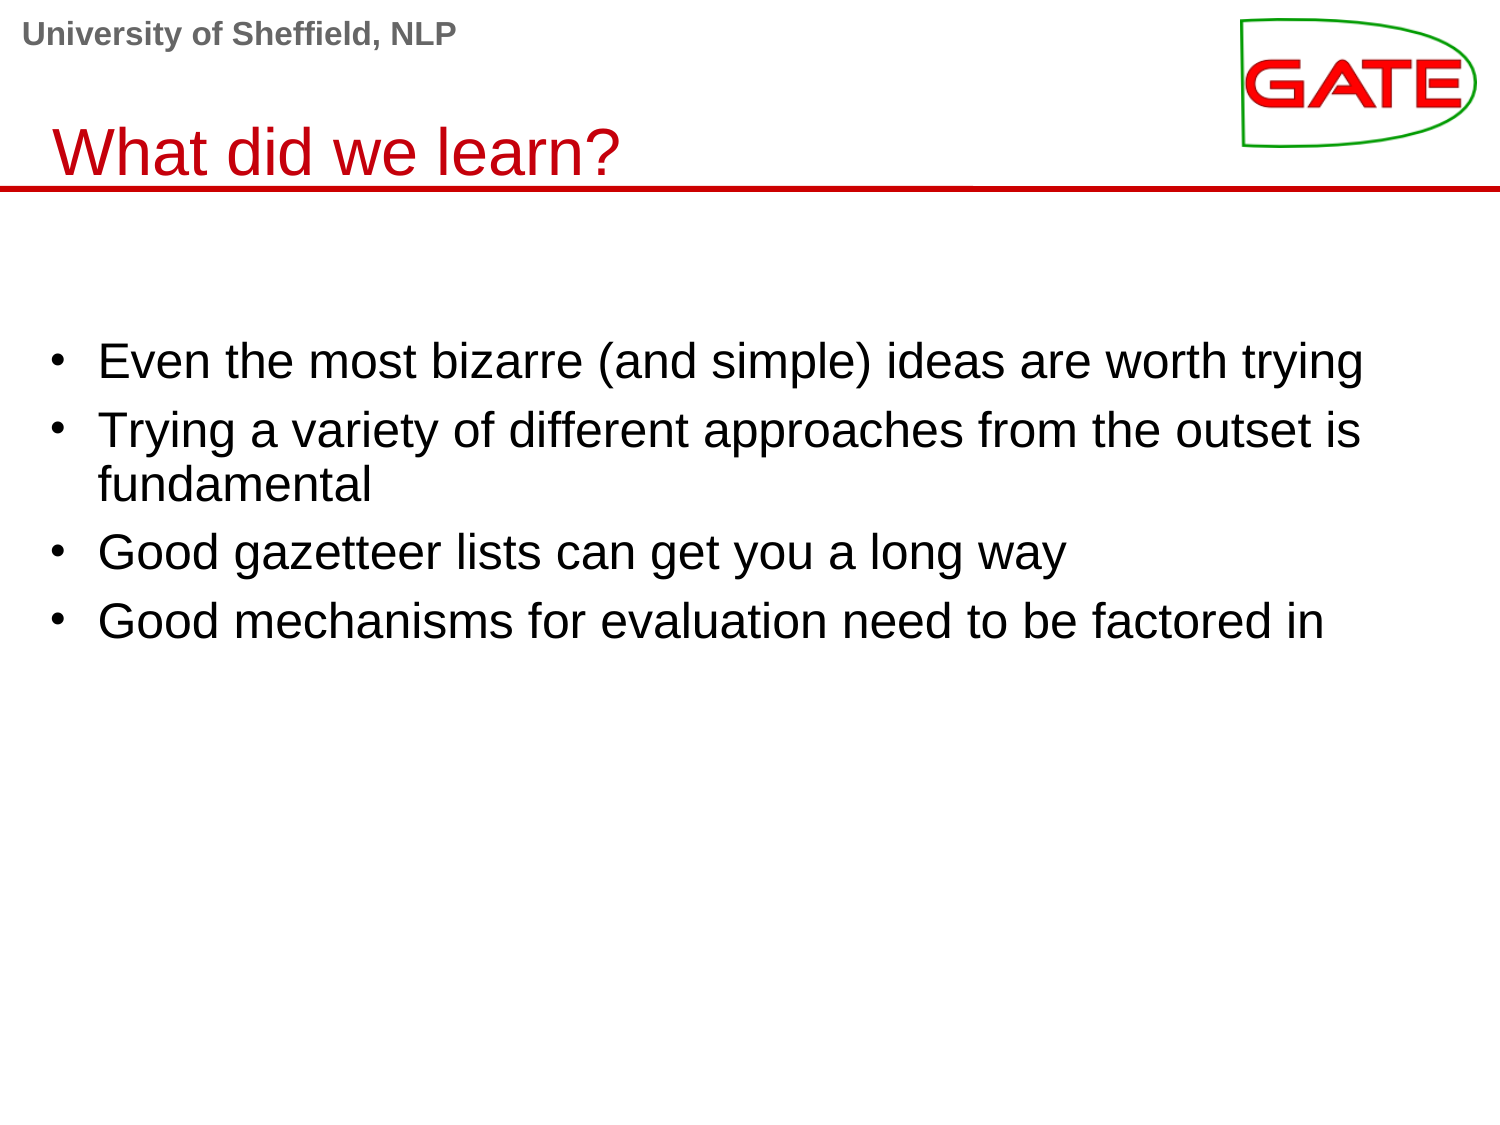

# What did we learn?
Even the most bizarre (and simple) ideas are worth trying
Trying a variety of different approaches from the outset is fundamental
Good gazetteer lists can get you a long way
Good mechanisms for evaluation need to be factored in